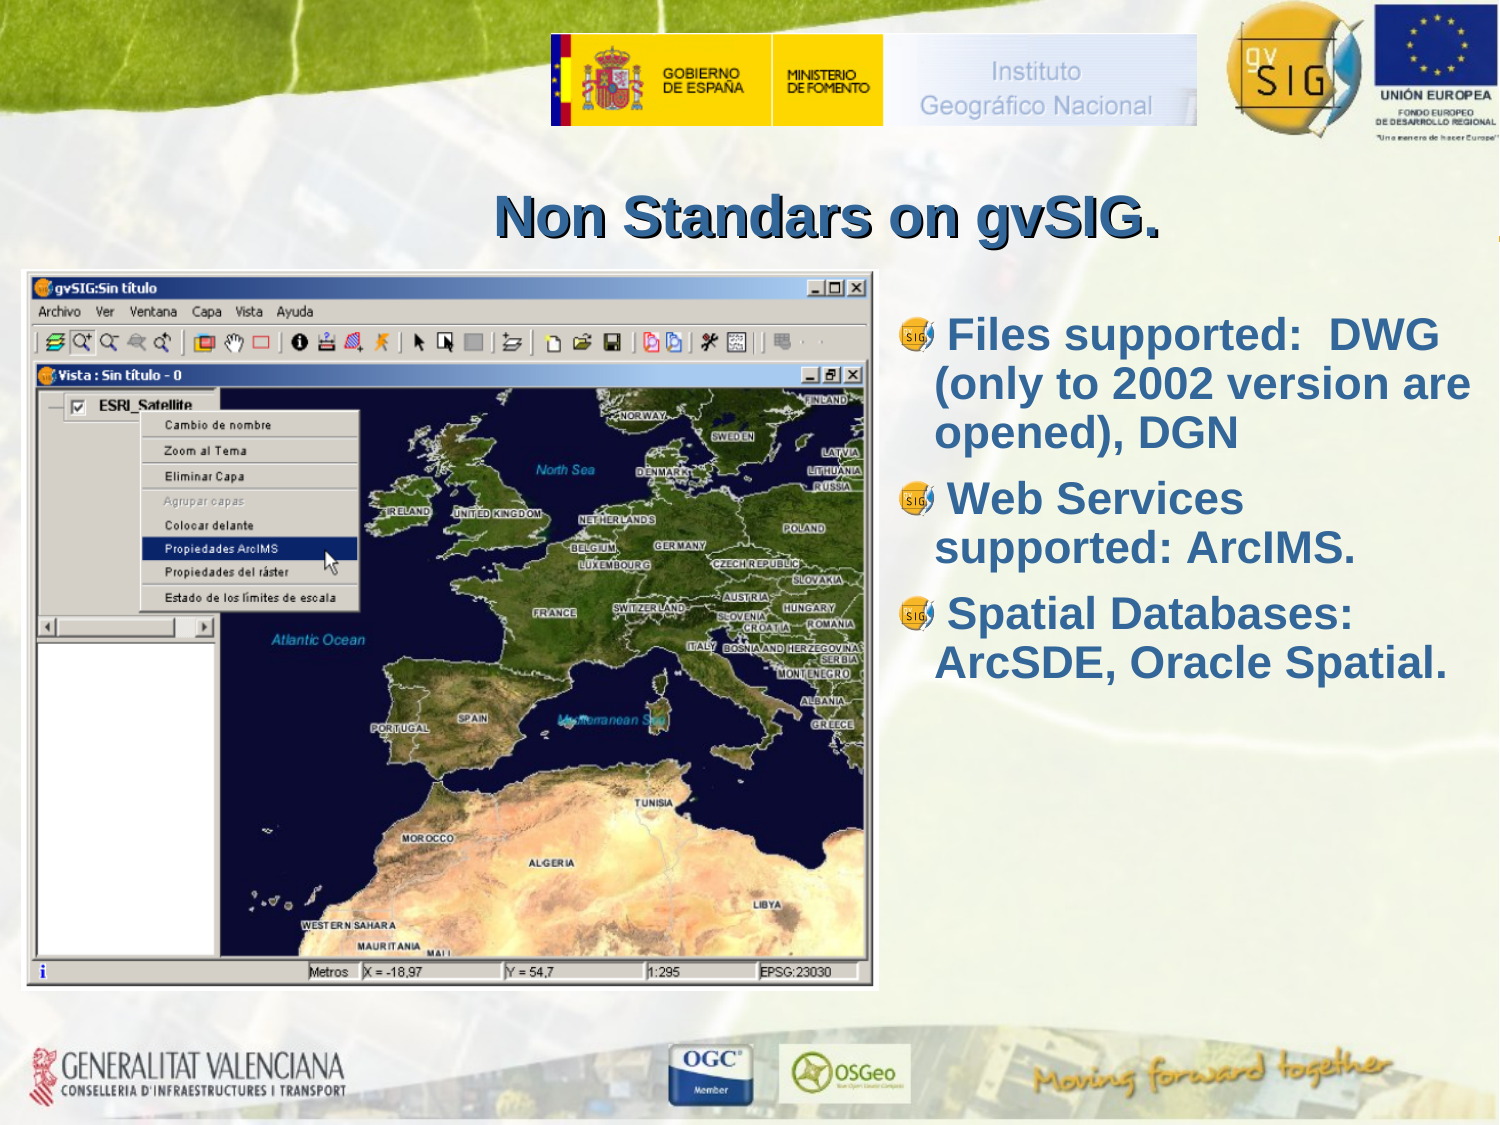

# Non Standars on gvSIG.
 Files supported: DWG (only to 2002 version are opened), DGN
 Web Services supported: ArcIMS.
 Spatial Databases: ArcSDE, Oracle Spatial.